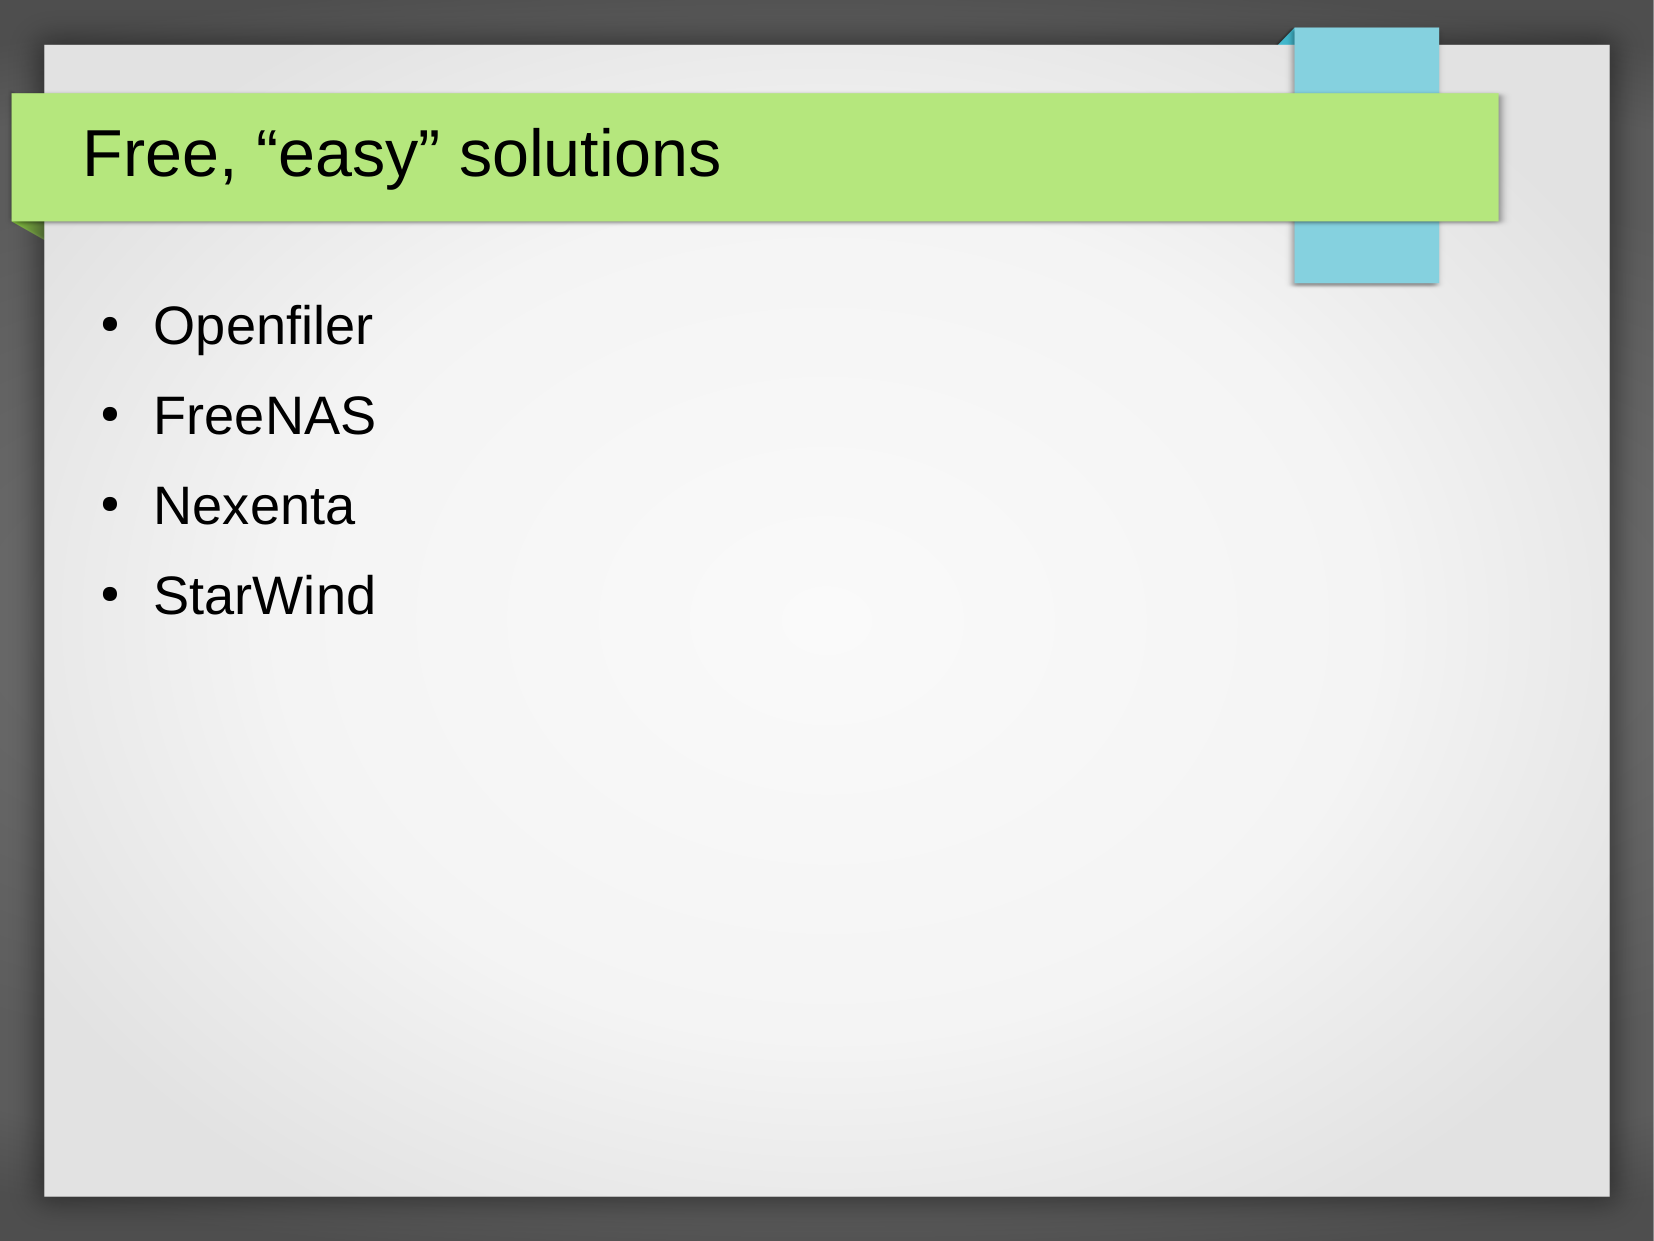

# Free, “easy” solutions
Openfiler
FreeNAS
Nexenta
StarWind